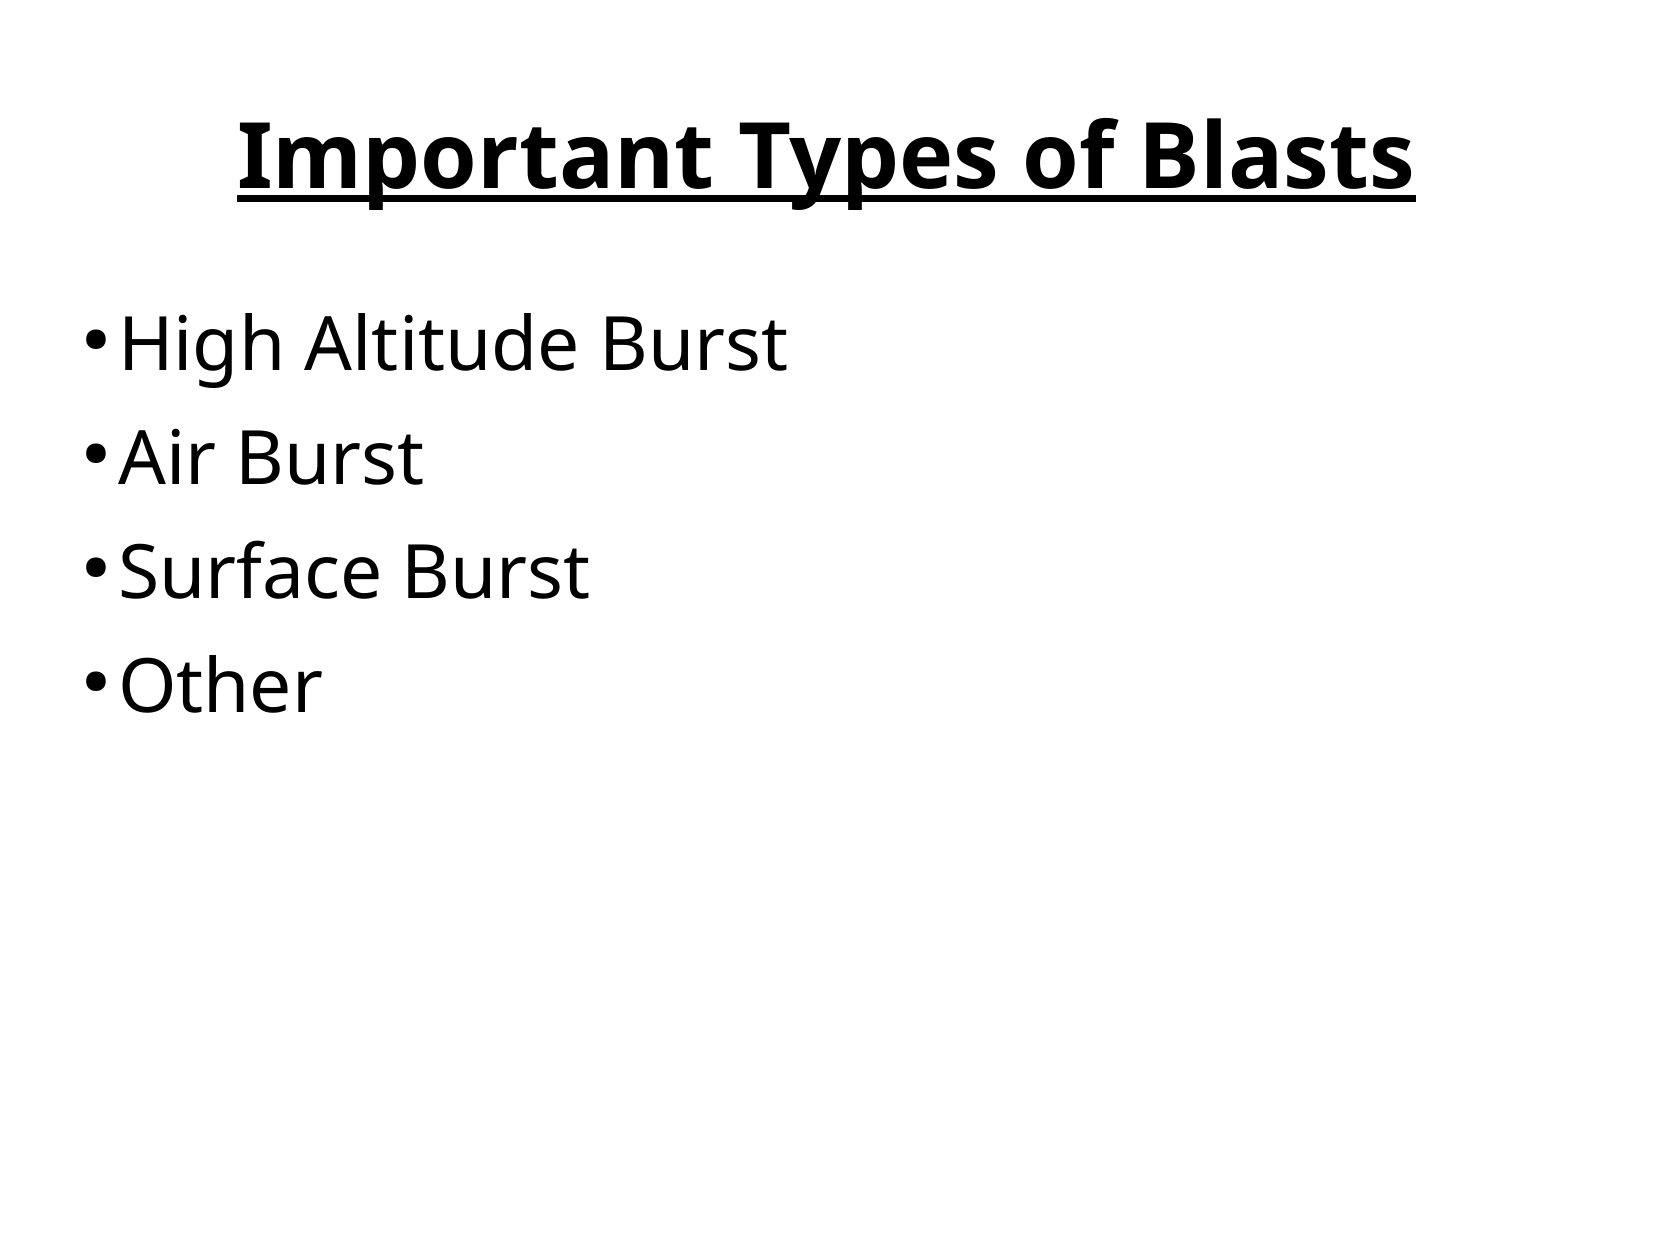

# Important Types of Blasts
High Altitude Burst
Air Burst
Surface Burst
Other